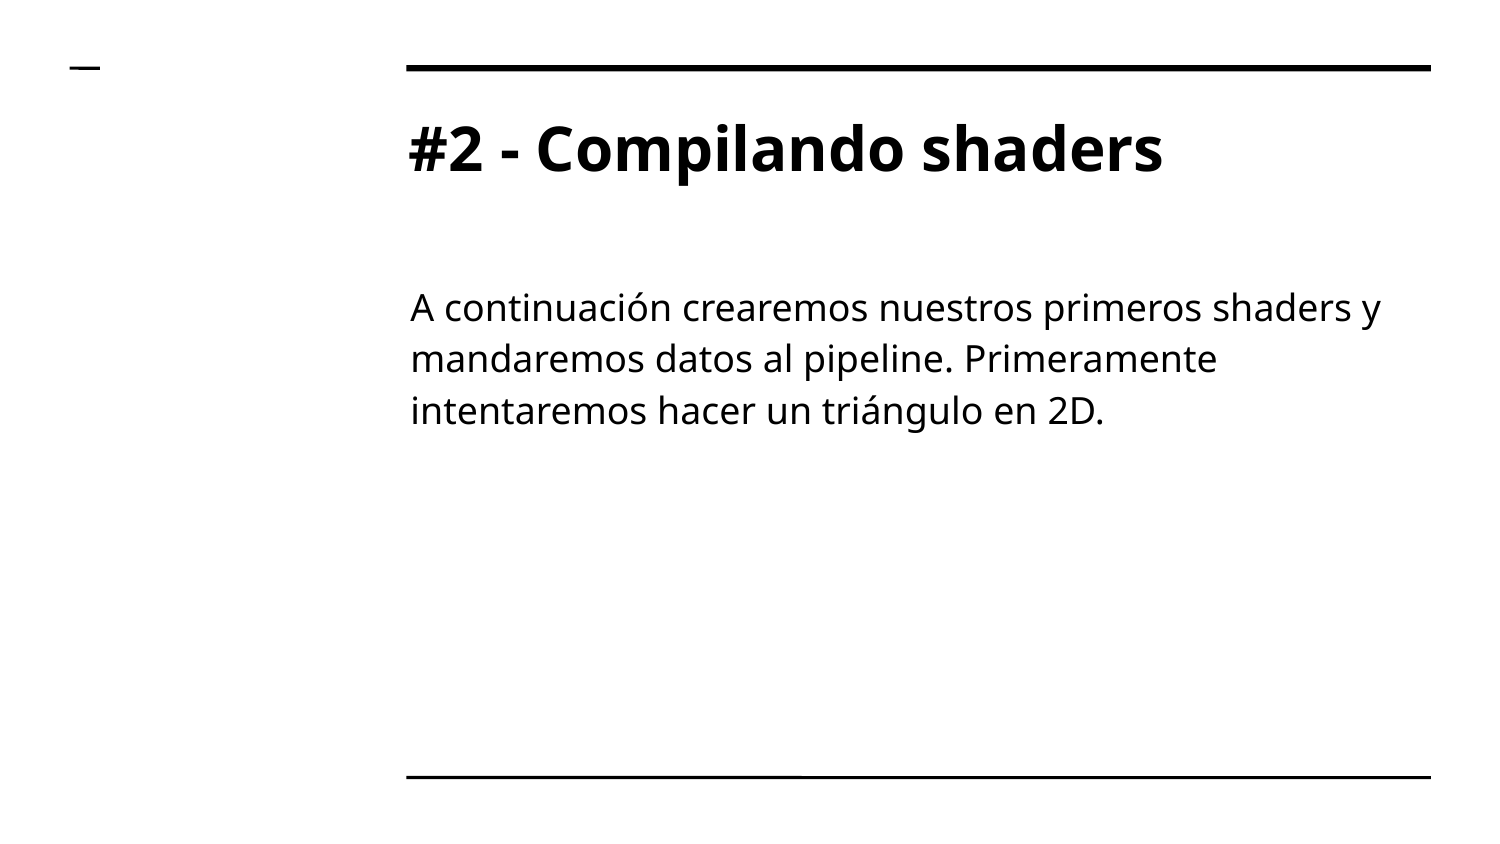

# #2 - Compilando shaders
A continuación crearemos nuestros primeros shaders y mandaremos datos al pipeline. Primeramente intentaremos hacer un triángulo en 2D.